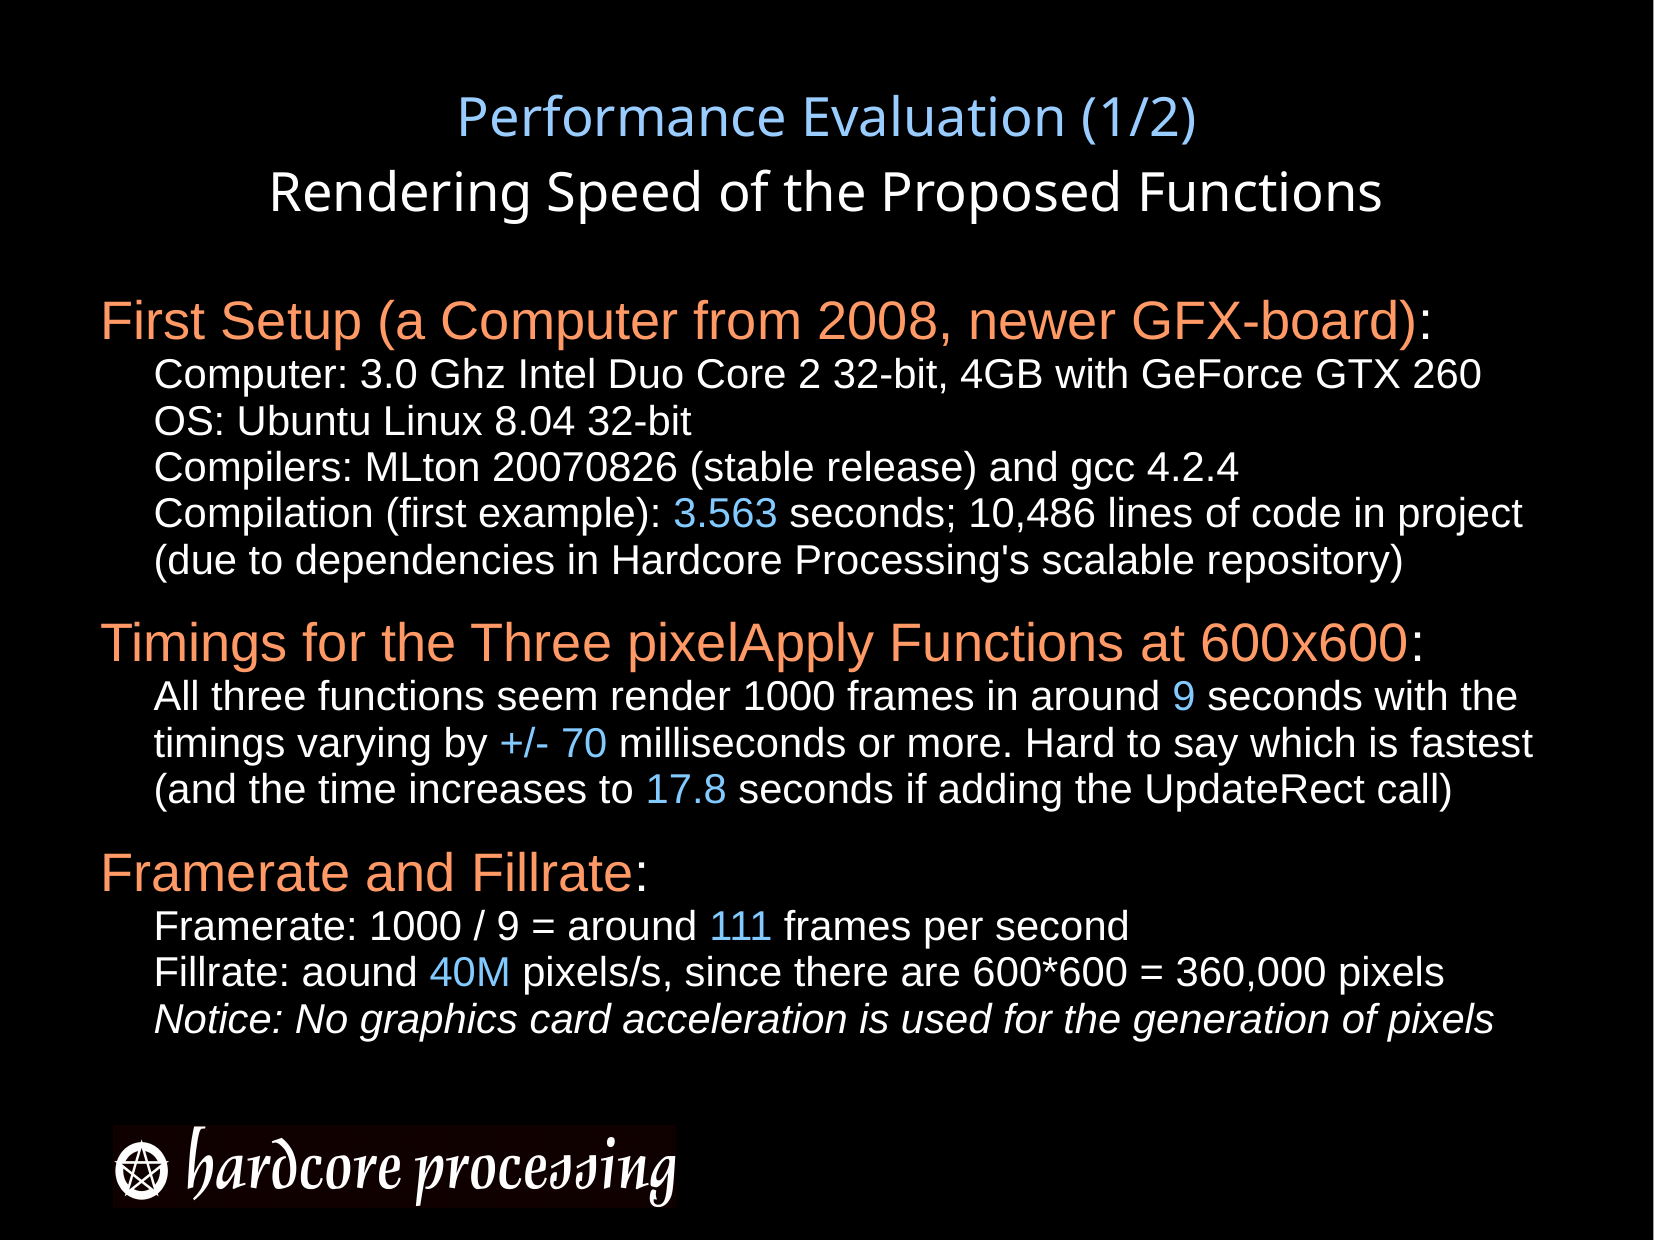

# Performance Evaluation (1/2) Rendering Speed of the Proposed Functions
First Setup (a Computer from 2008, newer GFX-board):
Computer: 3.0 Ghz Intel Duo Core 2 32-bit, 4GB with GeForce GTX 260
OS: Ubuntu Linux 8.04 32-bit
Compilers: MLton 20070826 (stable release) and gcc 4.2.4
Compilation (first example): 3.563 seconds; 10,486 lines of code in project
(due to dependencies in Hardcore Processing's scalable repository)
Timings for the Three pixelApply Functions at 600x600:
All three functions seem render 1000 frames in around 9 seconds with the timings varying by +/- 70 milliseconds or more. Hard to say which is fastest
(and the time increases to 17.8 seconds if adding the UpdateRect call)
Framerate and Fillrate:
Framerate: 1000 / 9 = around 111 frames per second
Fillrate: aound 40M pixels/s, since there are 600*600 = 360,000 pixels
Notice: No graphics card acceleration is used for the generation of pixels